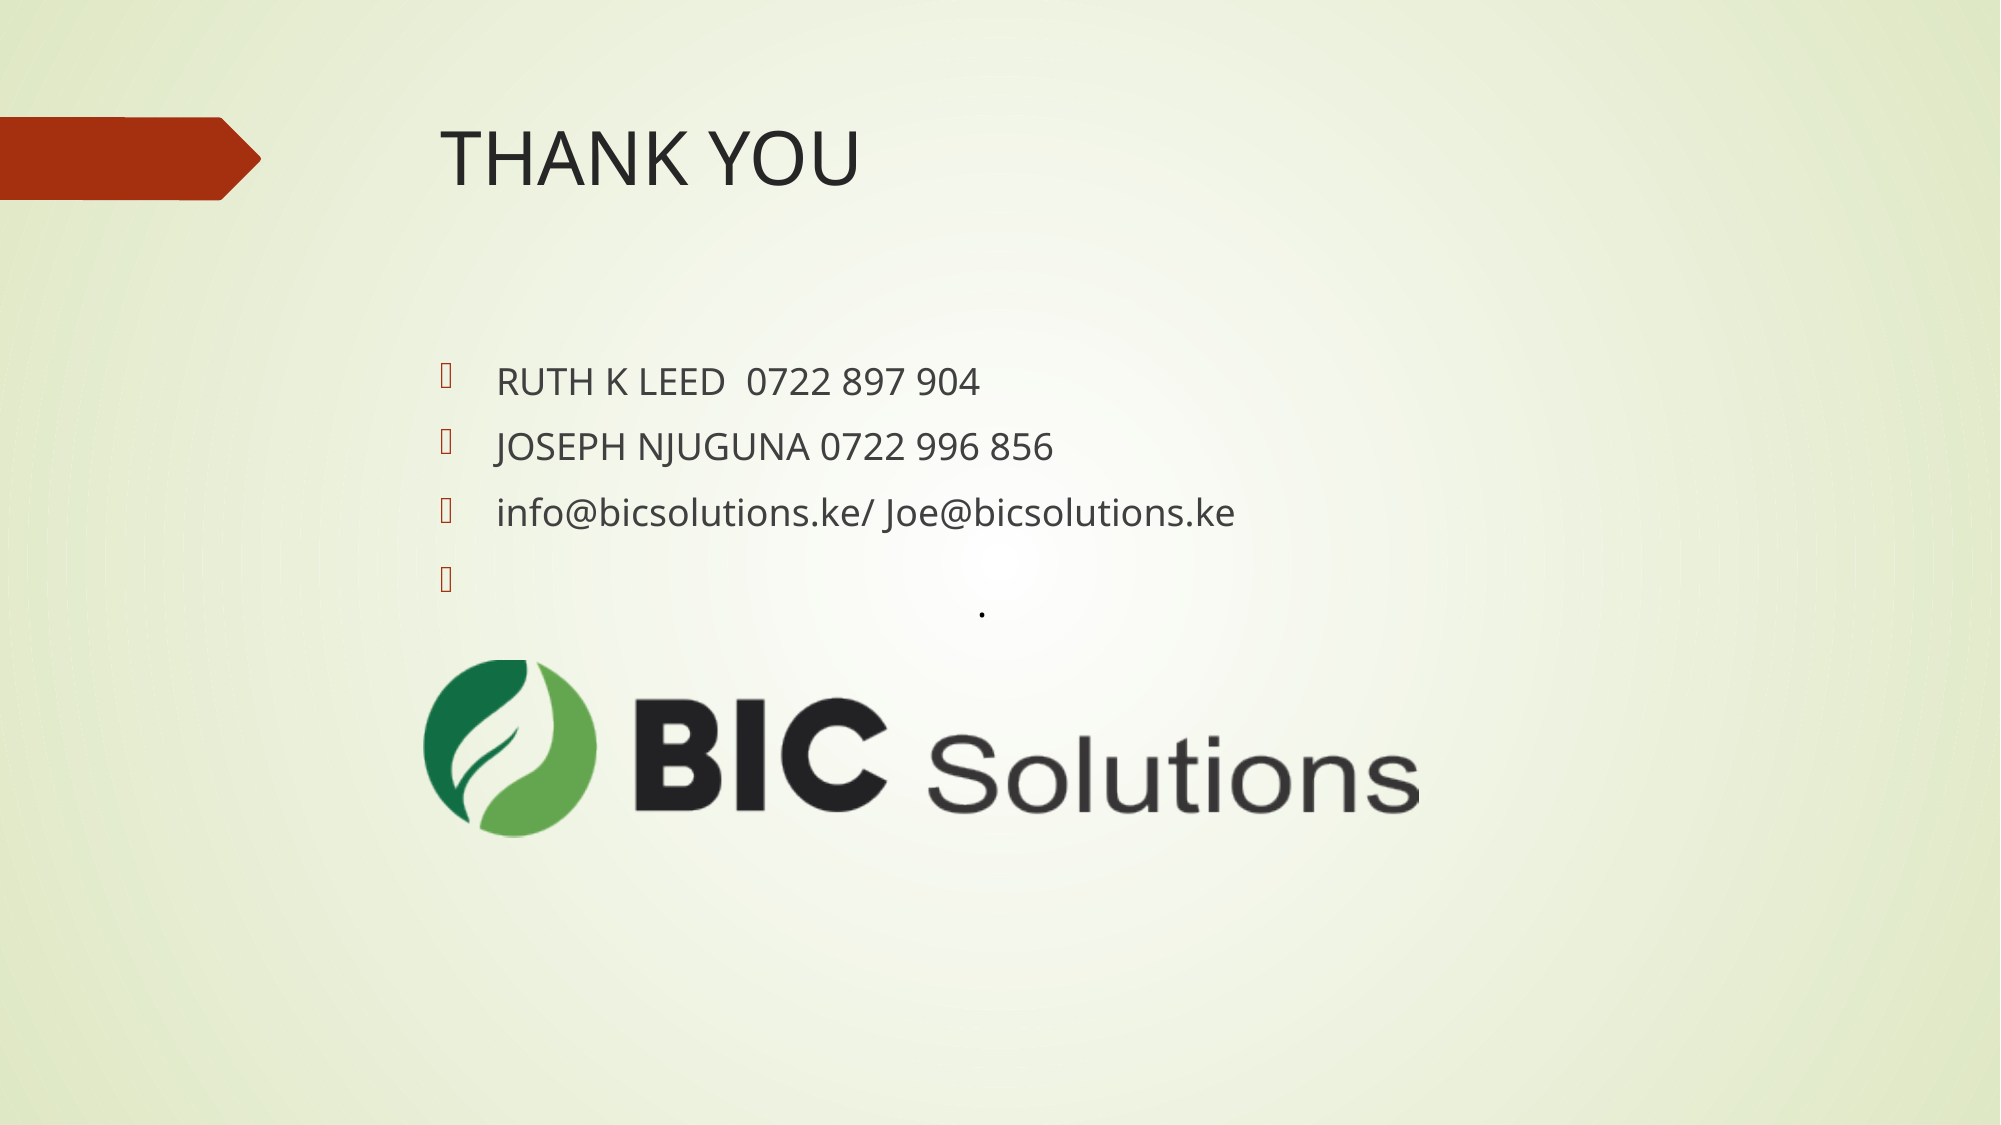

# THANK YOU
RUTH K LEED 0722 897 904
JOSEPH NJUGUNA 0722 996 856
info@bicsolutions.ke/ Joe@bicsolutions.ke
.